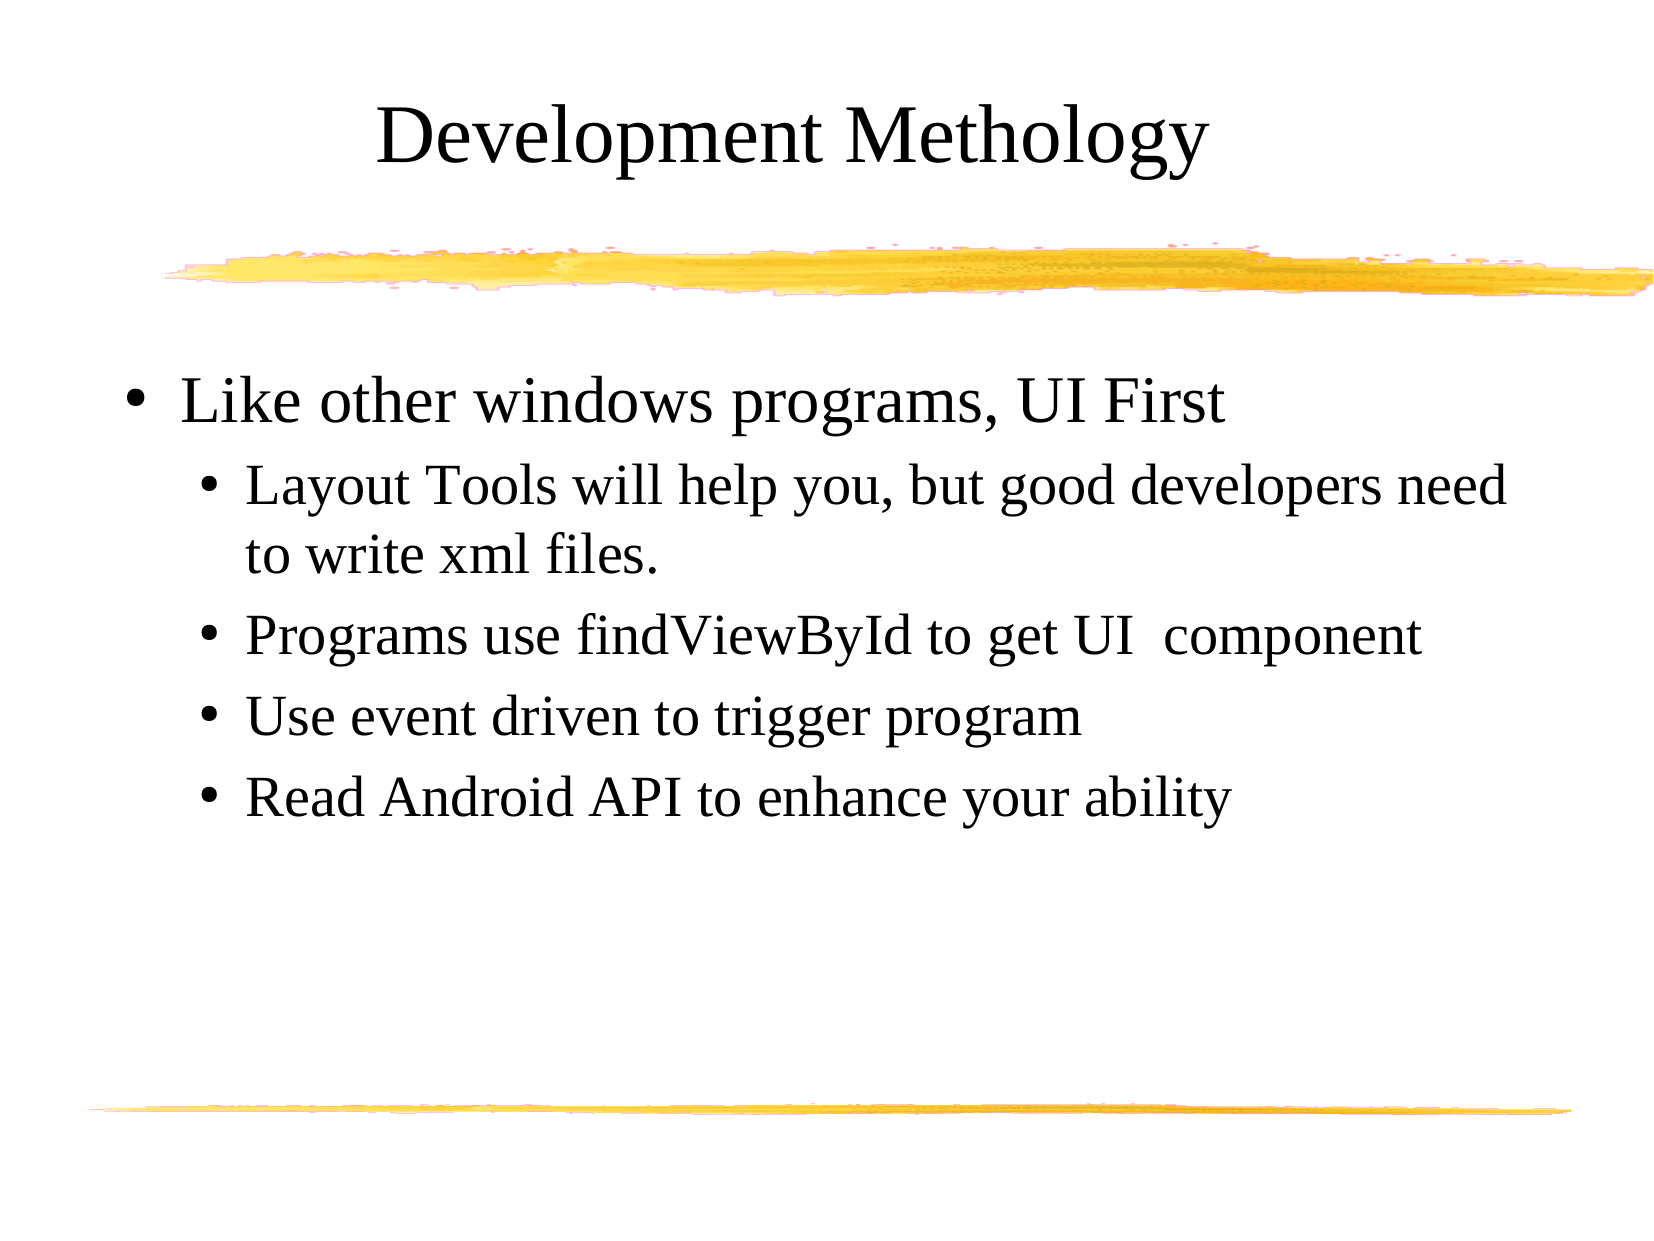

# Development Methology
Like other windows programs, UI First
Layout Tools will help you, but good developers need to write xml files.
Programs use findViewById to get UI component
Use event driven to trigger program
Read Android API to enhance your ability